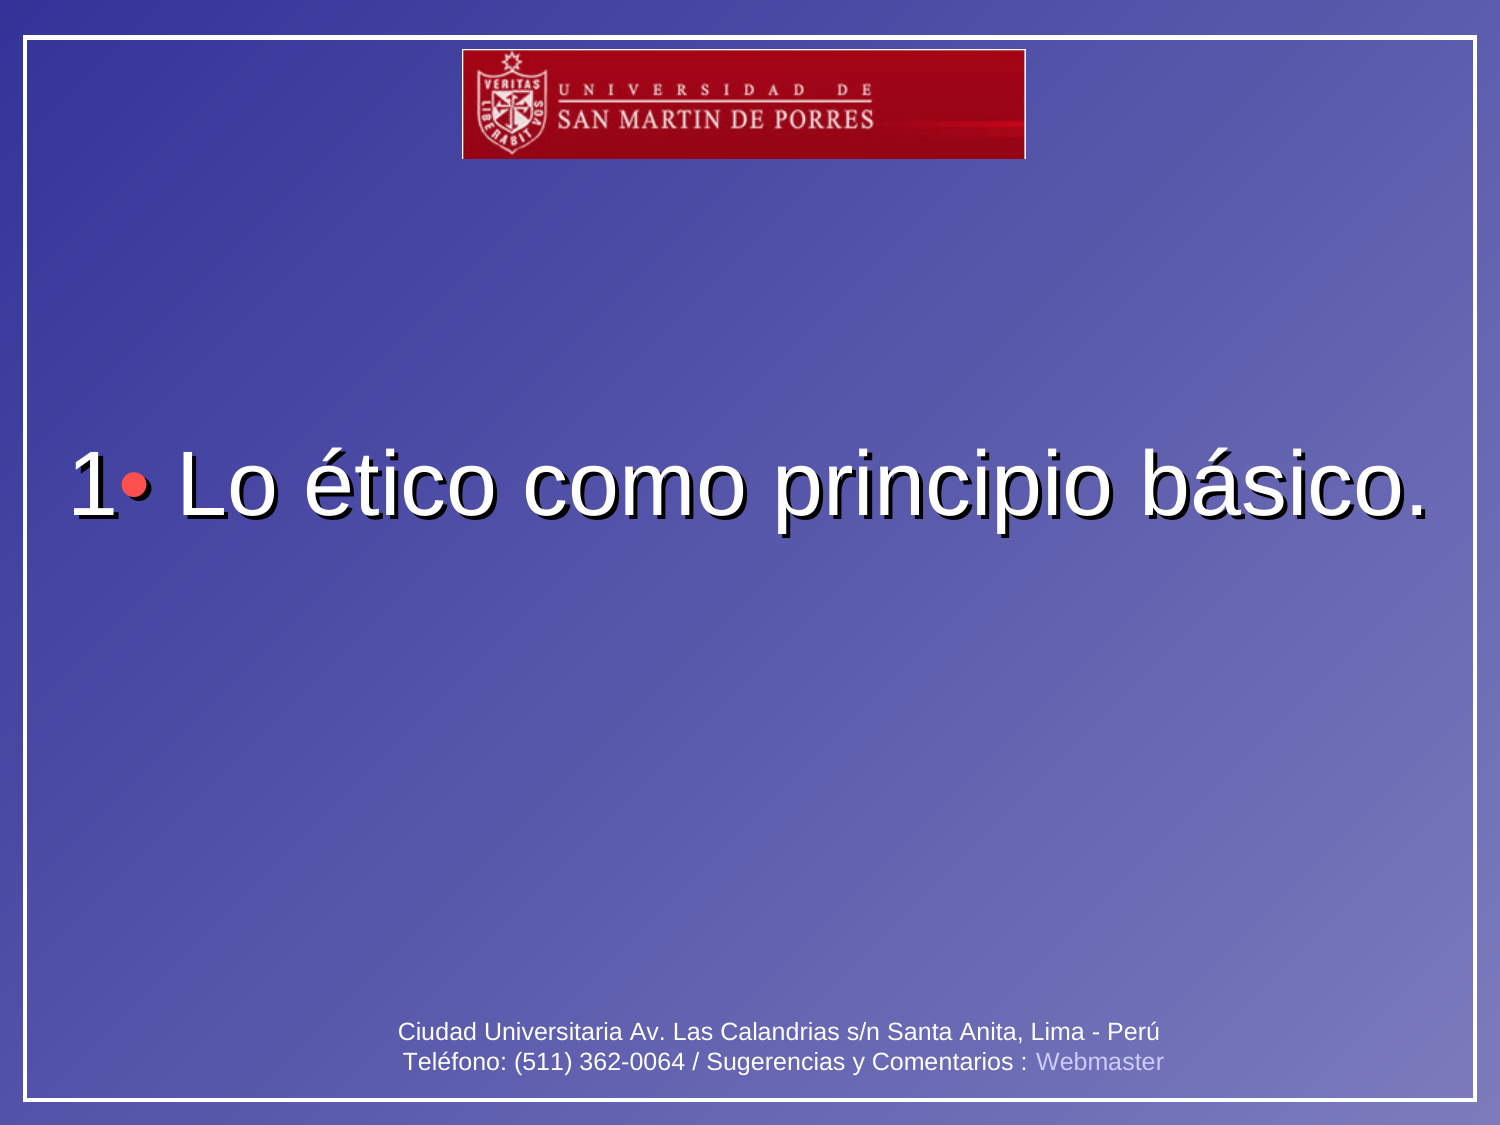

# 1• Lo ético como principio básico.